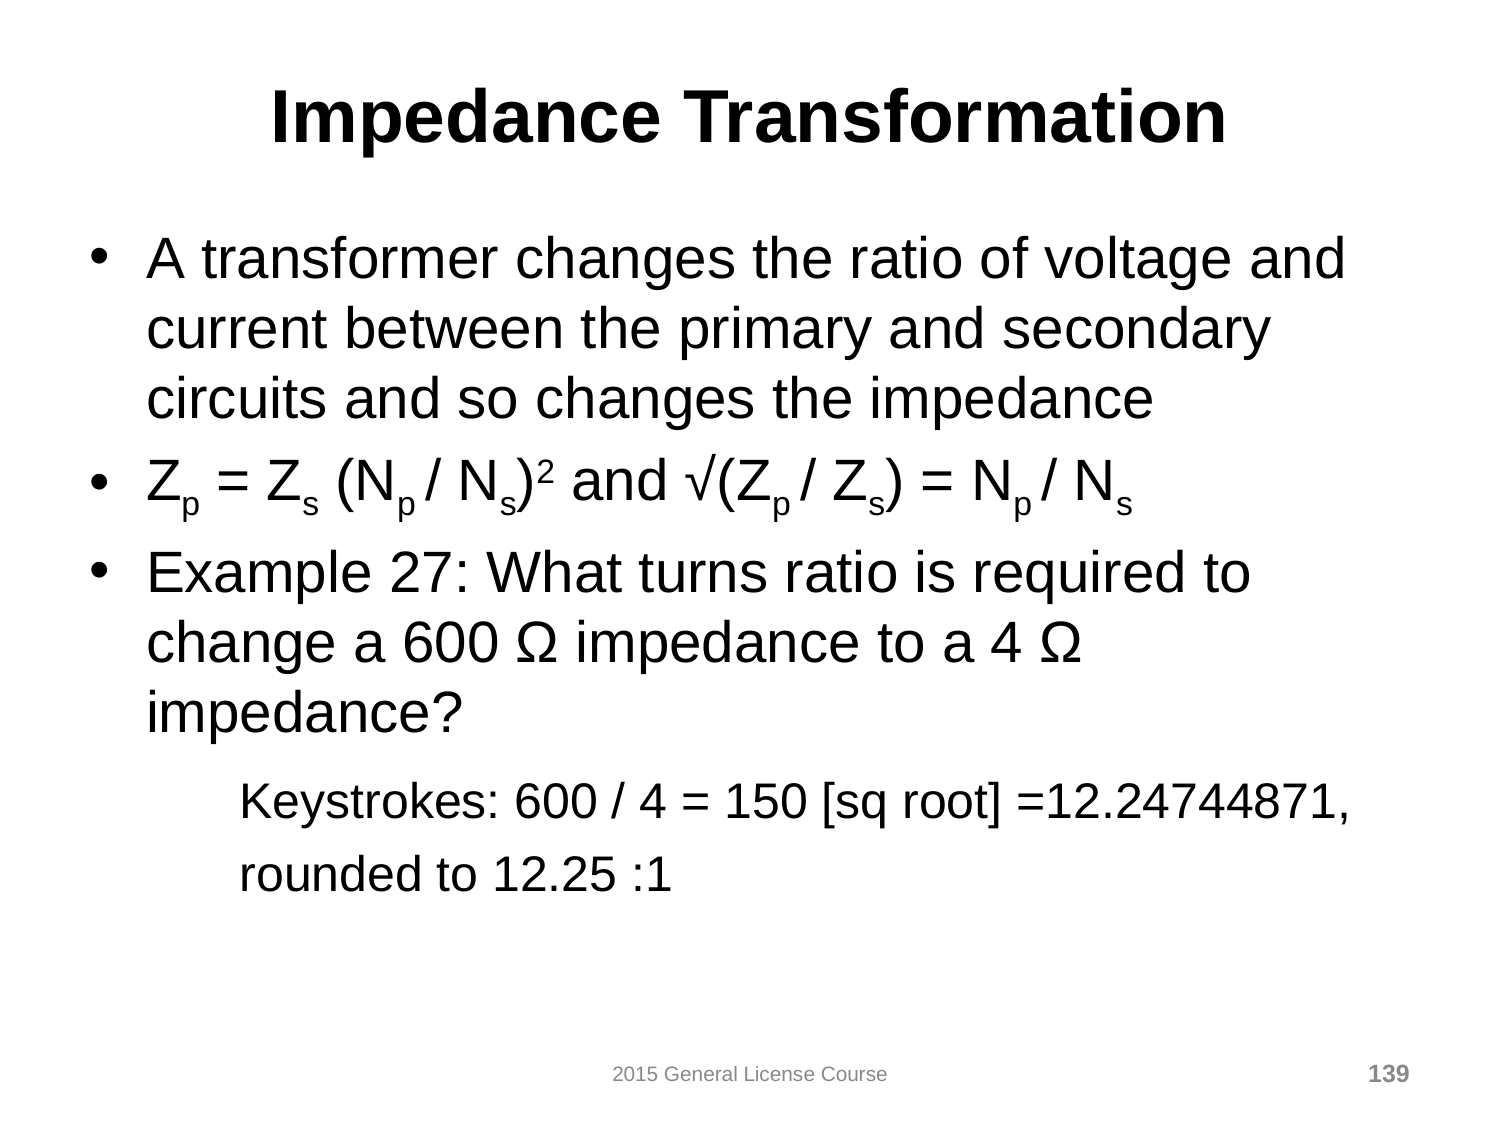

Impedance Transformation
# A transformer changes the ratio of voltage and current between the primary and secondary circuits and so changes the impedance
Zp = Zs (Np / Ns)2 and √(Zp / Zs) = Np / Ns
Example 27: What turns ratio is required to change a 600 Ω impedance to a 4 Ω impedance?
Keystrokes: 600 / 4 = 150 [sq root] =12.24744871,
rounded to 12.25 :1
2015 General License Course